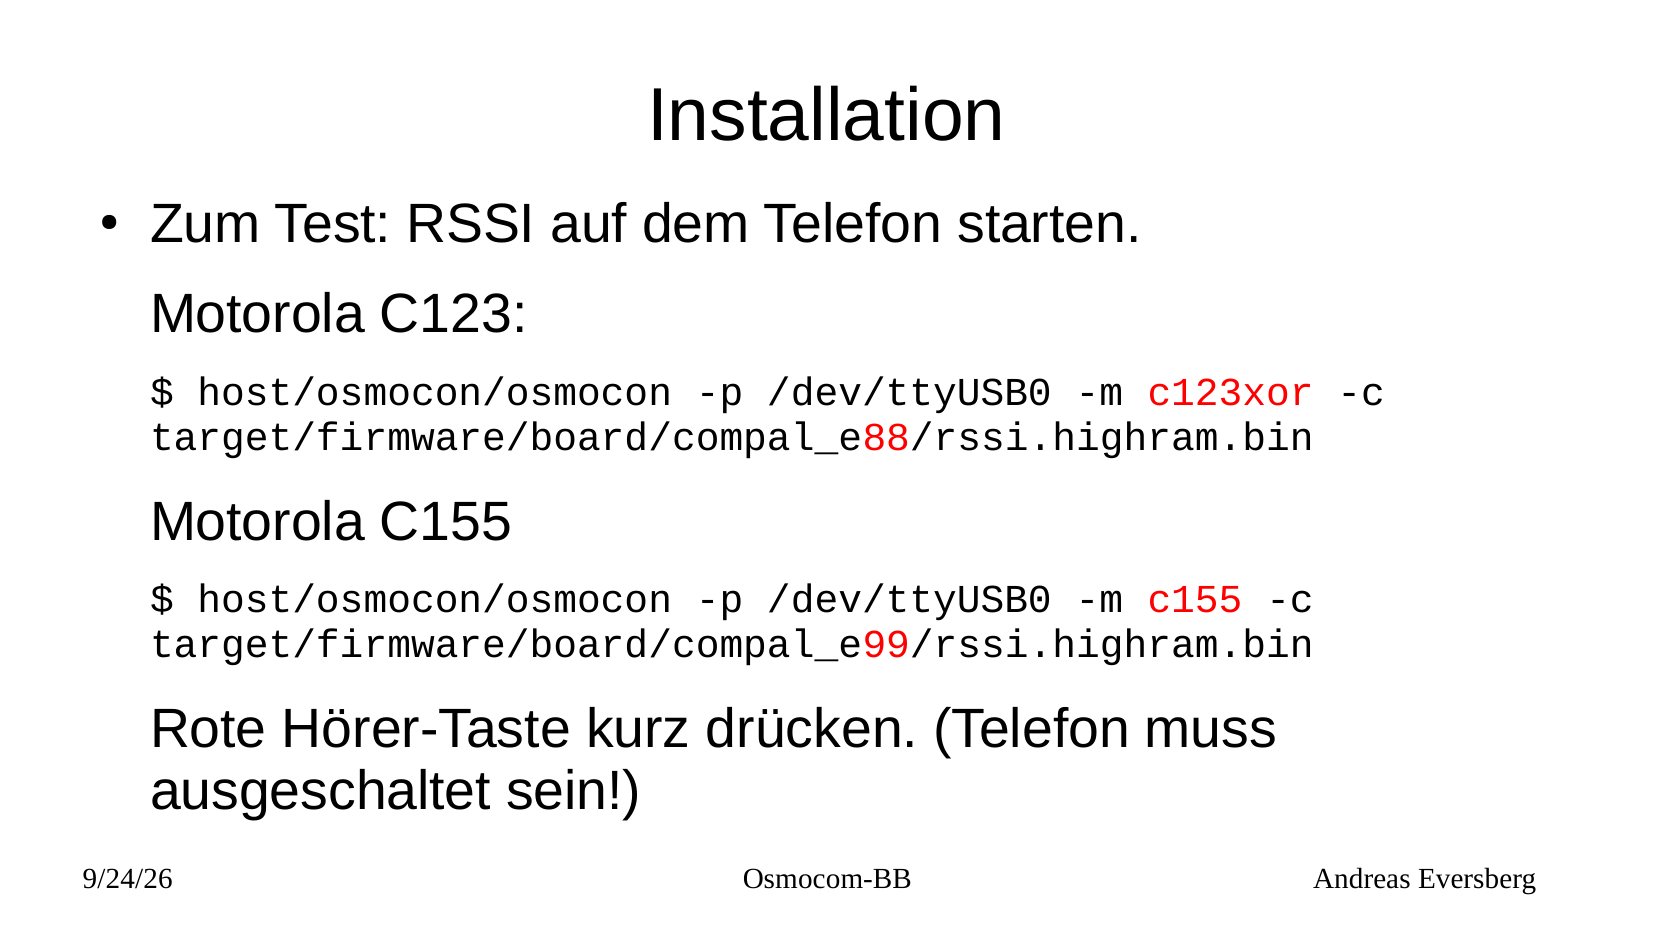

# Installation
Zum Test: RSSI auf dem Telefon starten.
Motorola C123:
$ host/osmocon/osmocon -p /dev/ttyUSB0 -m c123xor -c target/firmware/board/compal_e88/rssi.highram.bin
Motorola C155
$ host/osmocon/osmocon -p /dev/ttyUSB0 -m c155 -c target/firmware/board/compal_e99/rssi.highram.bin
Rote Hörer-Taste kurz drücken. (Telefon muss ausgeschaltet sein!)